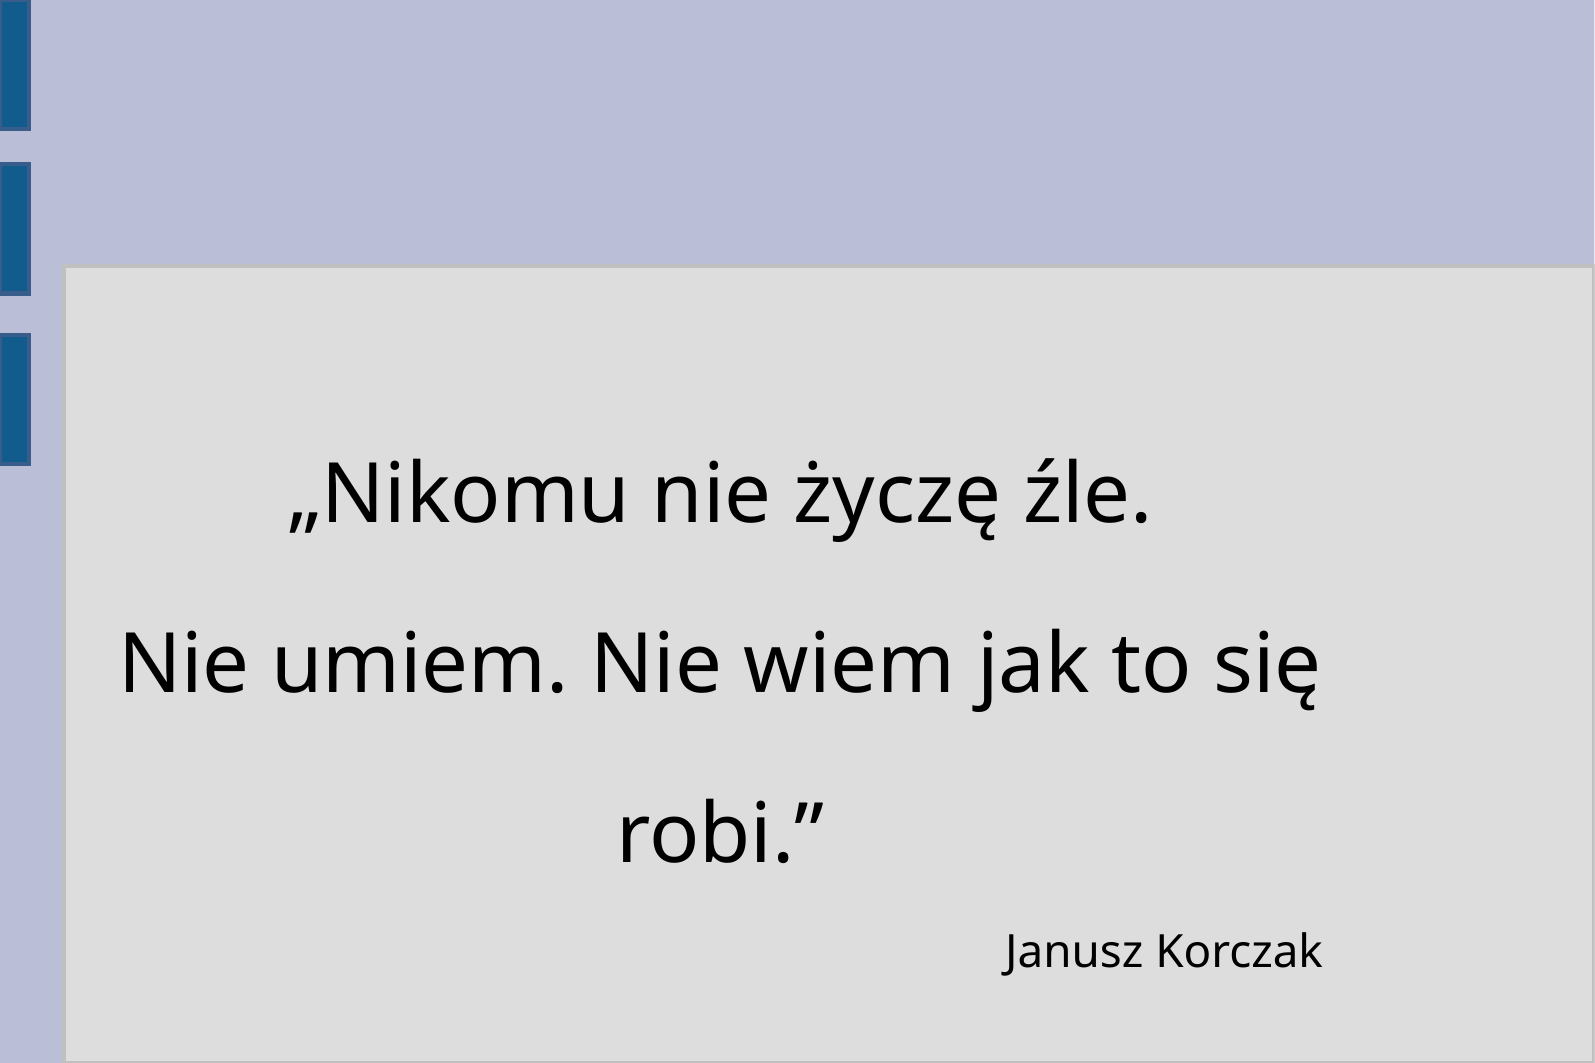

„Nikomu nie życzę źle.
Nie umiem. Nie wiem jak to się robi.”
Janusz Korczak